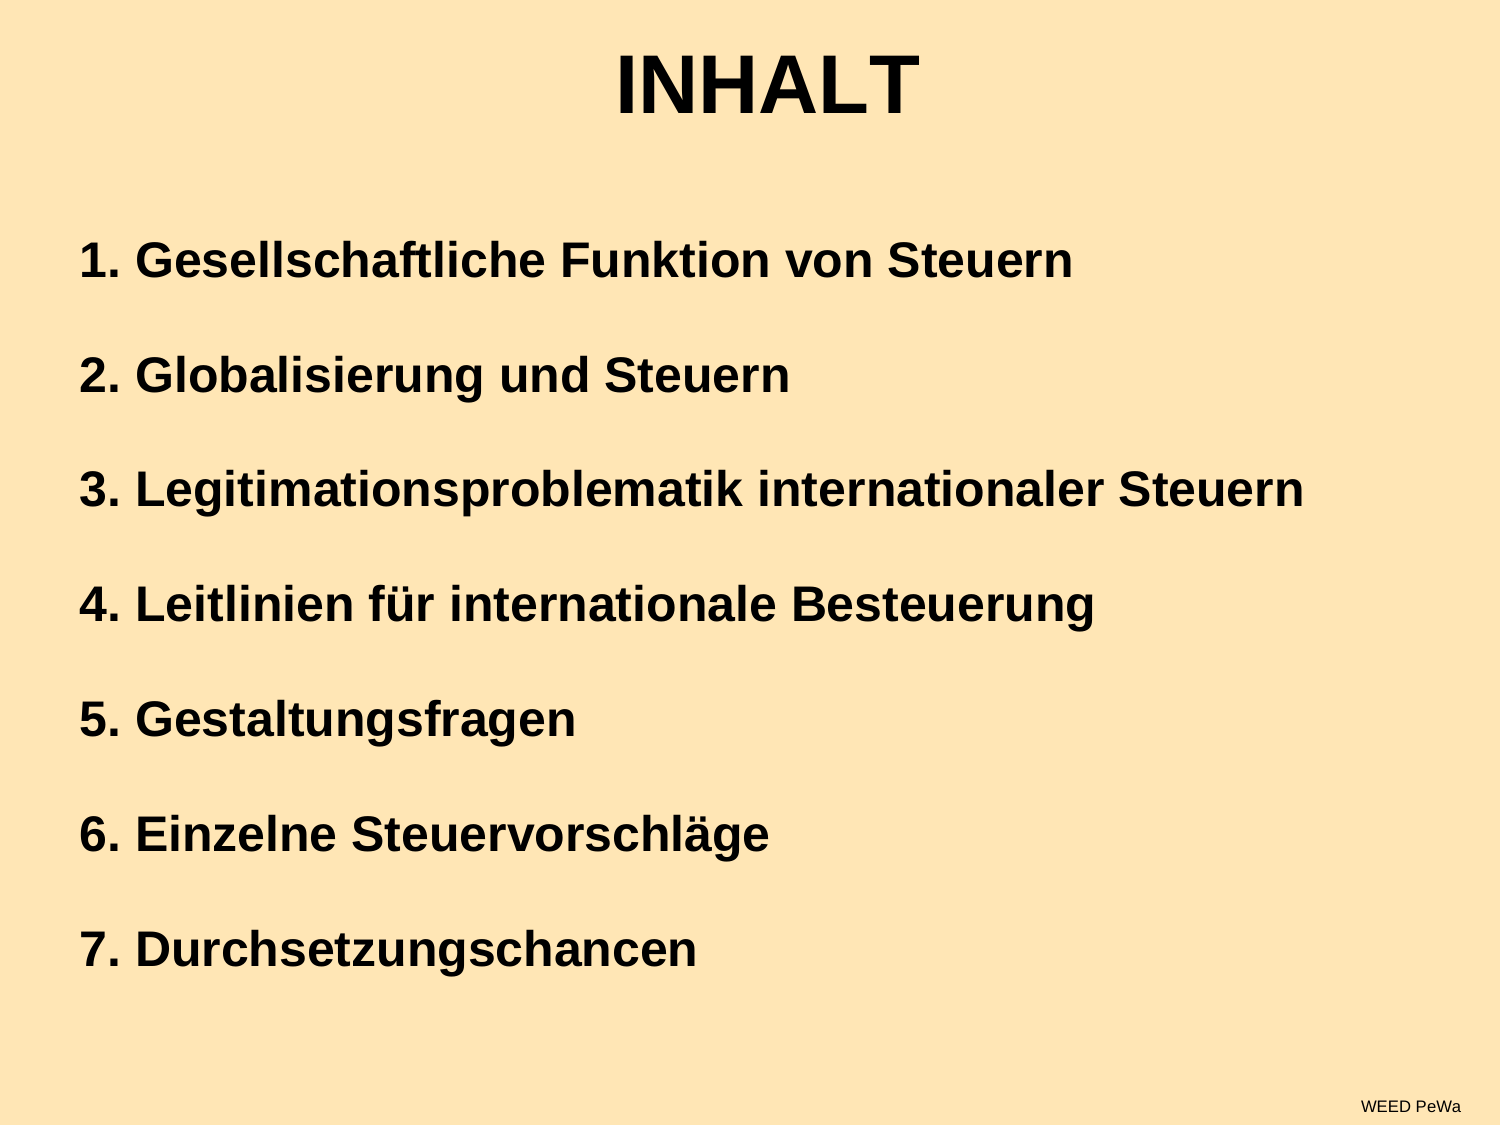

INHALT
1. Gesellschaftliche Funktion von Steuern
2. Globalisierung und Steuern
3. Legitimationsproblematik internationaler Steuern
4. Leitlinien für internationale Besteuerung
5. Gestaltungsfragen
6. Einzelne Steuervorschläge
7. Durchsetzungschancen
WEED PeWa